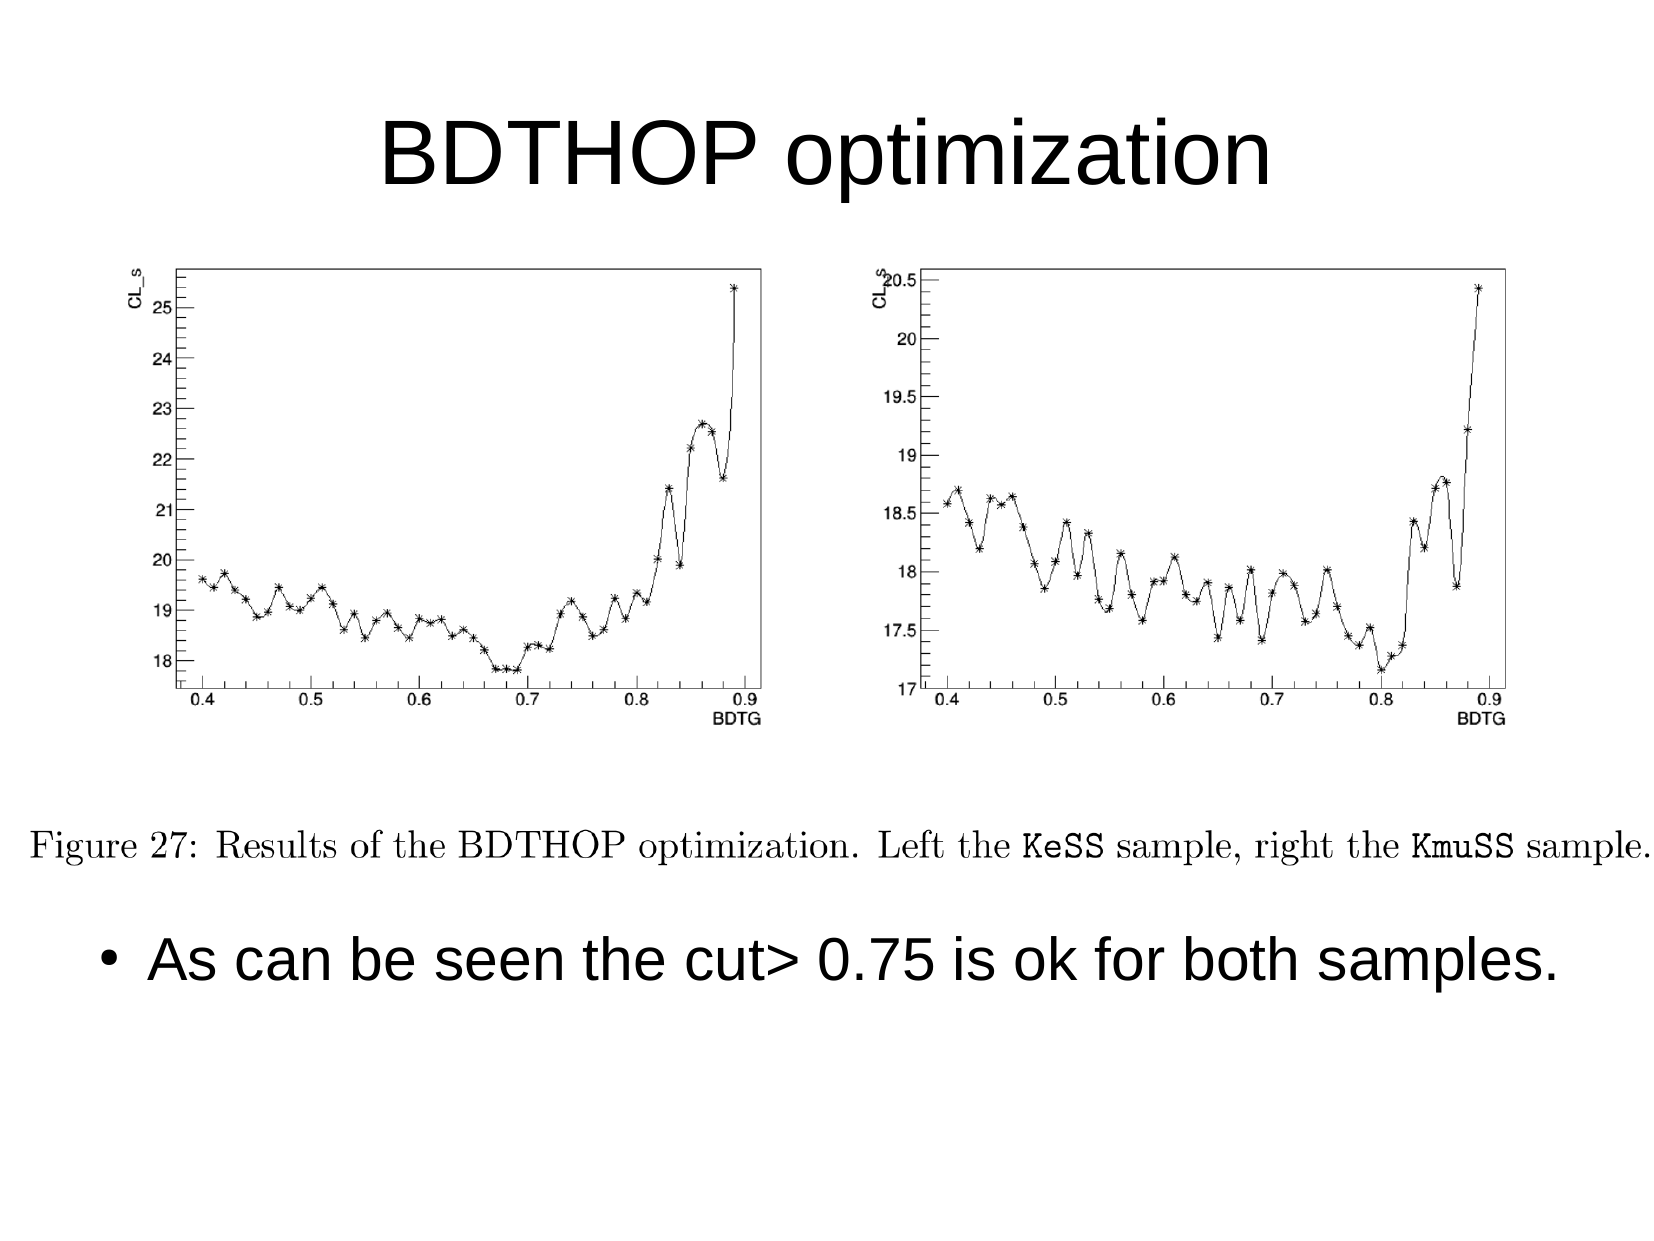

# BDTHOP optimization
As can be seen the cut> 0.75 is ok for both samples.